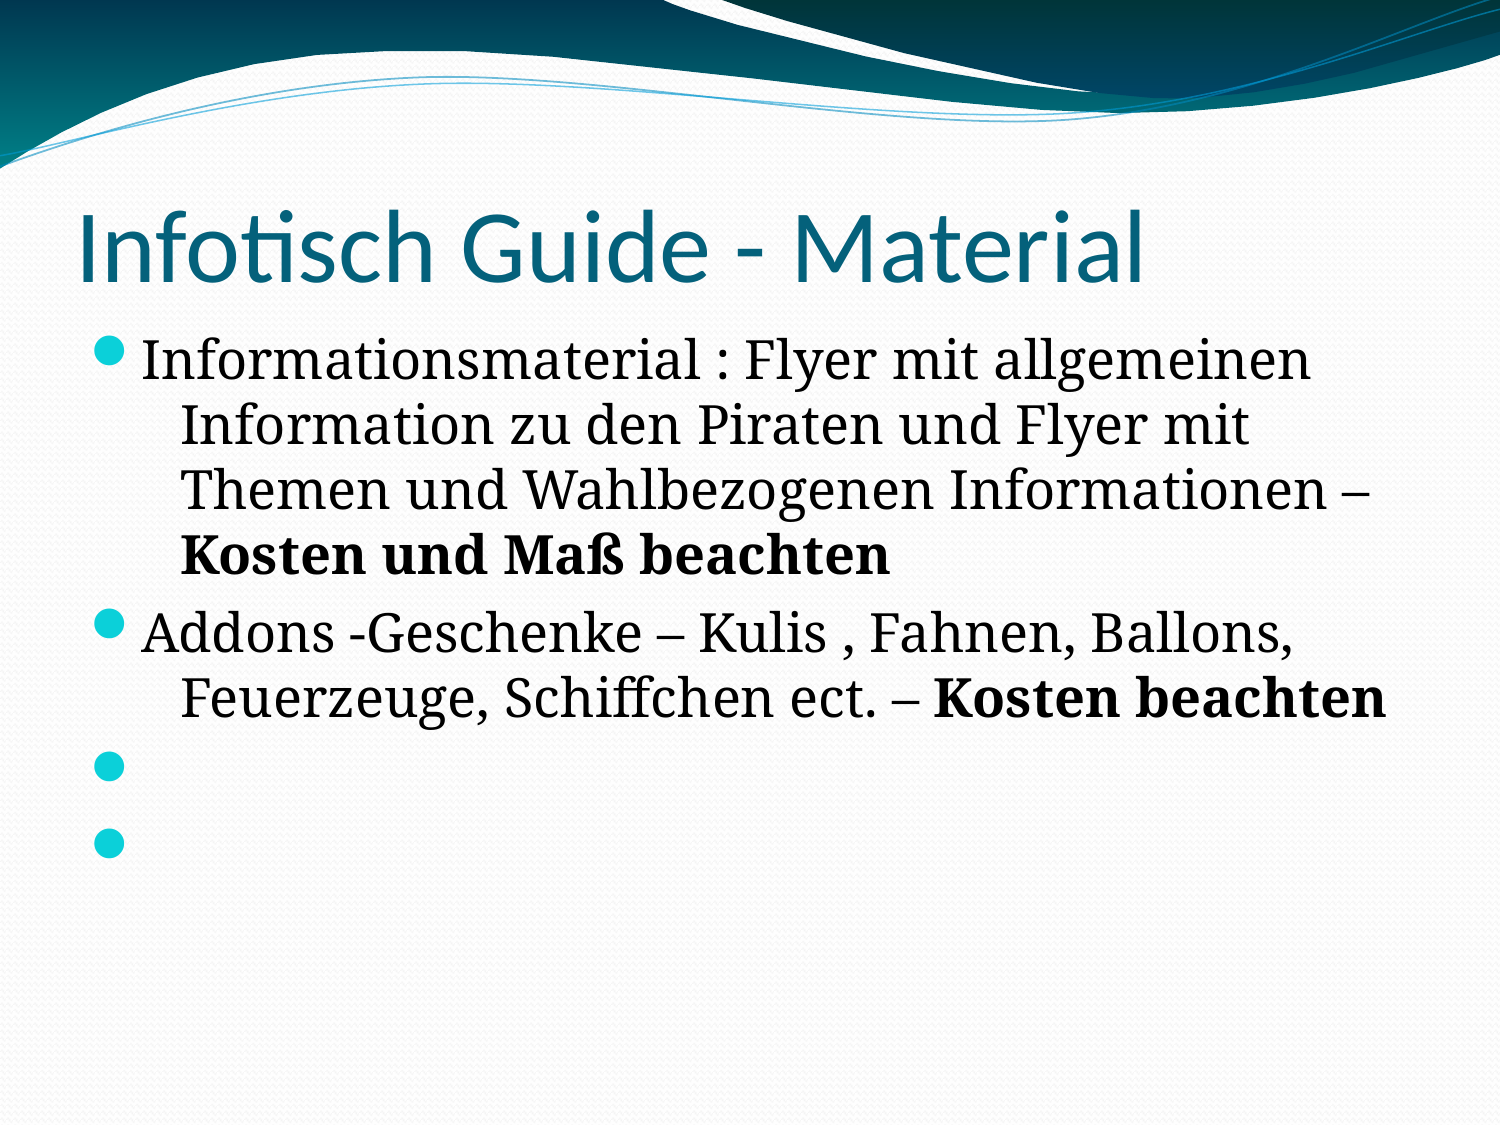

# Infotisch Guide - Material
Informationsmaterial : Flyer mit allgemeinen Information zu den Piraten und Flyer mit Themen und Wahlbezogenen Informationen –Kosten und Maß beachten
Addons -Geschenke – Kulis , Fahnen, Ballons, Feuerzeuge, Schiffchen ect. – Kosten beachten